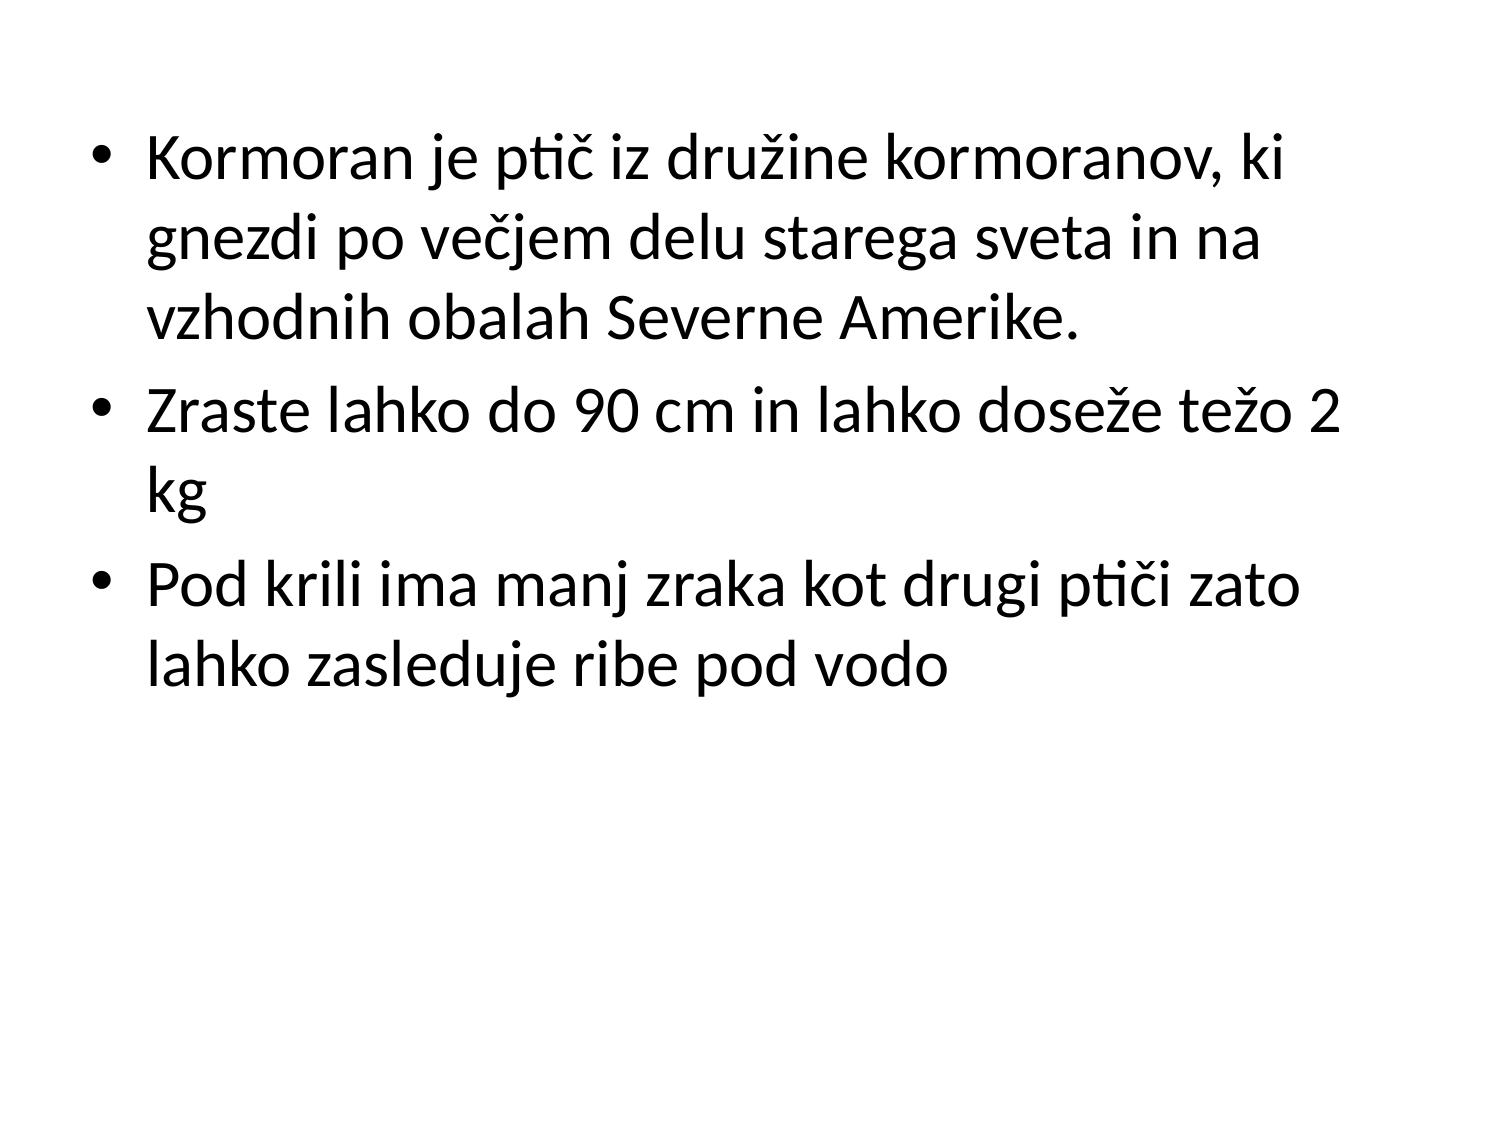

#
Kormoran je ptič iz družine kormoranov, ki gnezdi po večjem delu starega sveta in na vzhodnih obalah Severne Amerike.
Zraste lahko do 90 cm in lahko doseže težo 2 kg
Pod krili ima manj zraka kot drugi ptiči zato lahko zasleduje ribe pod vodo